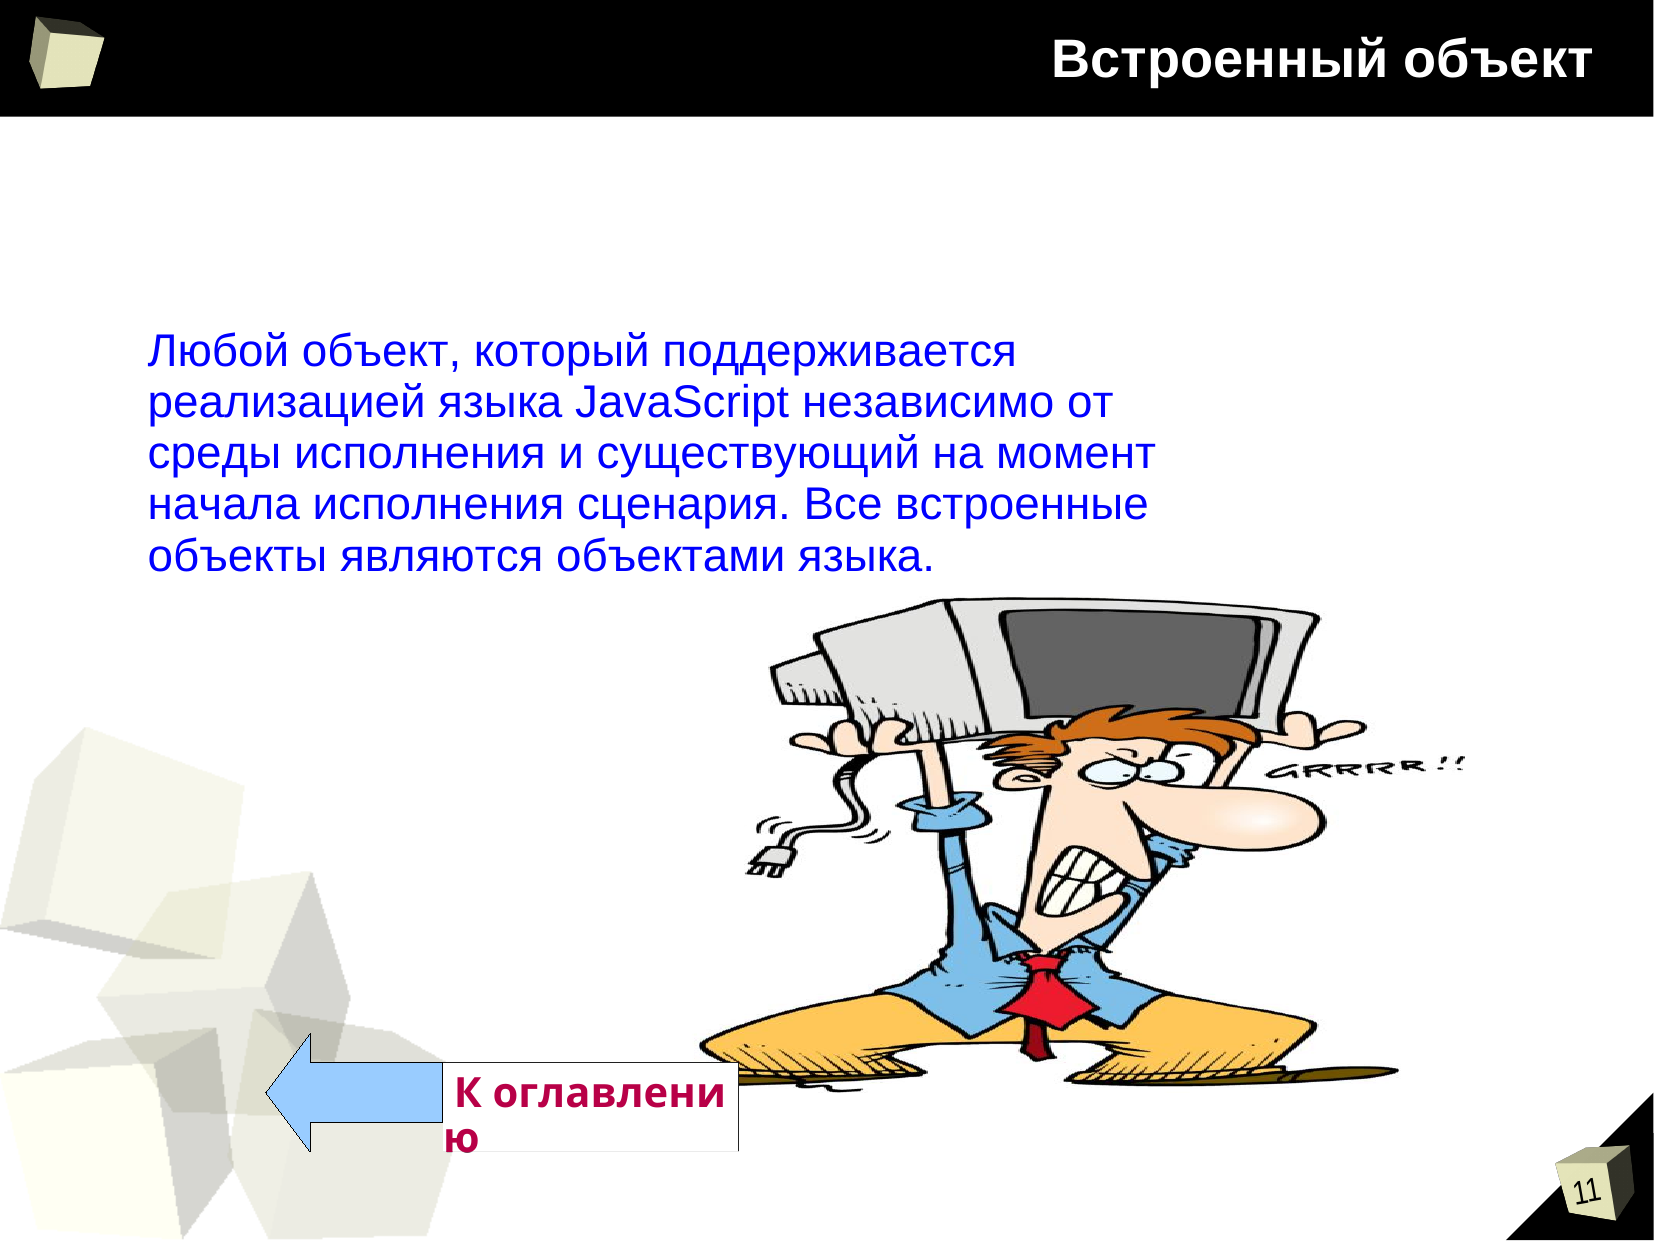

# Встроенный объект
Любой объект, который поддерживается реализацией языка JavaScript независимо от среды исполнения и существующий на момент начала исполнения сценария. Все встроенные объекты являются объектами языка.
 К оглавлению